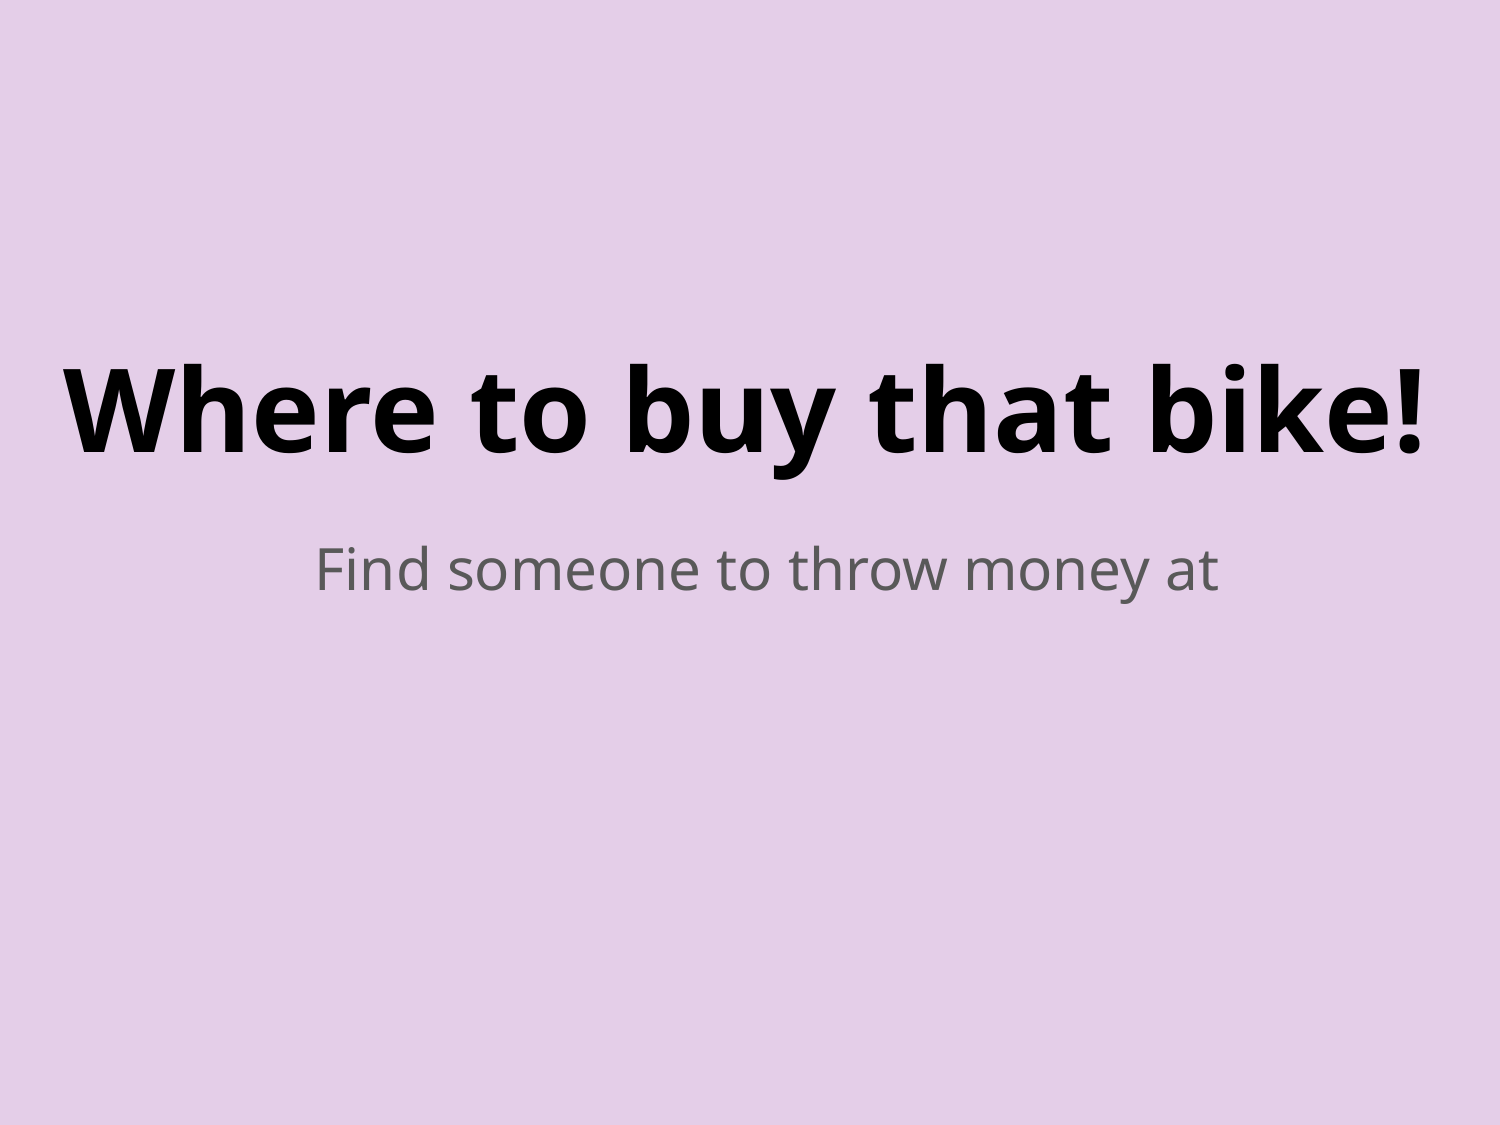

# Where to buy that bike!
Find someone to throw money at